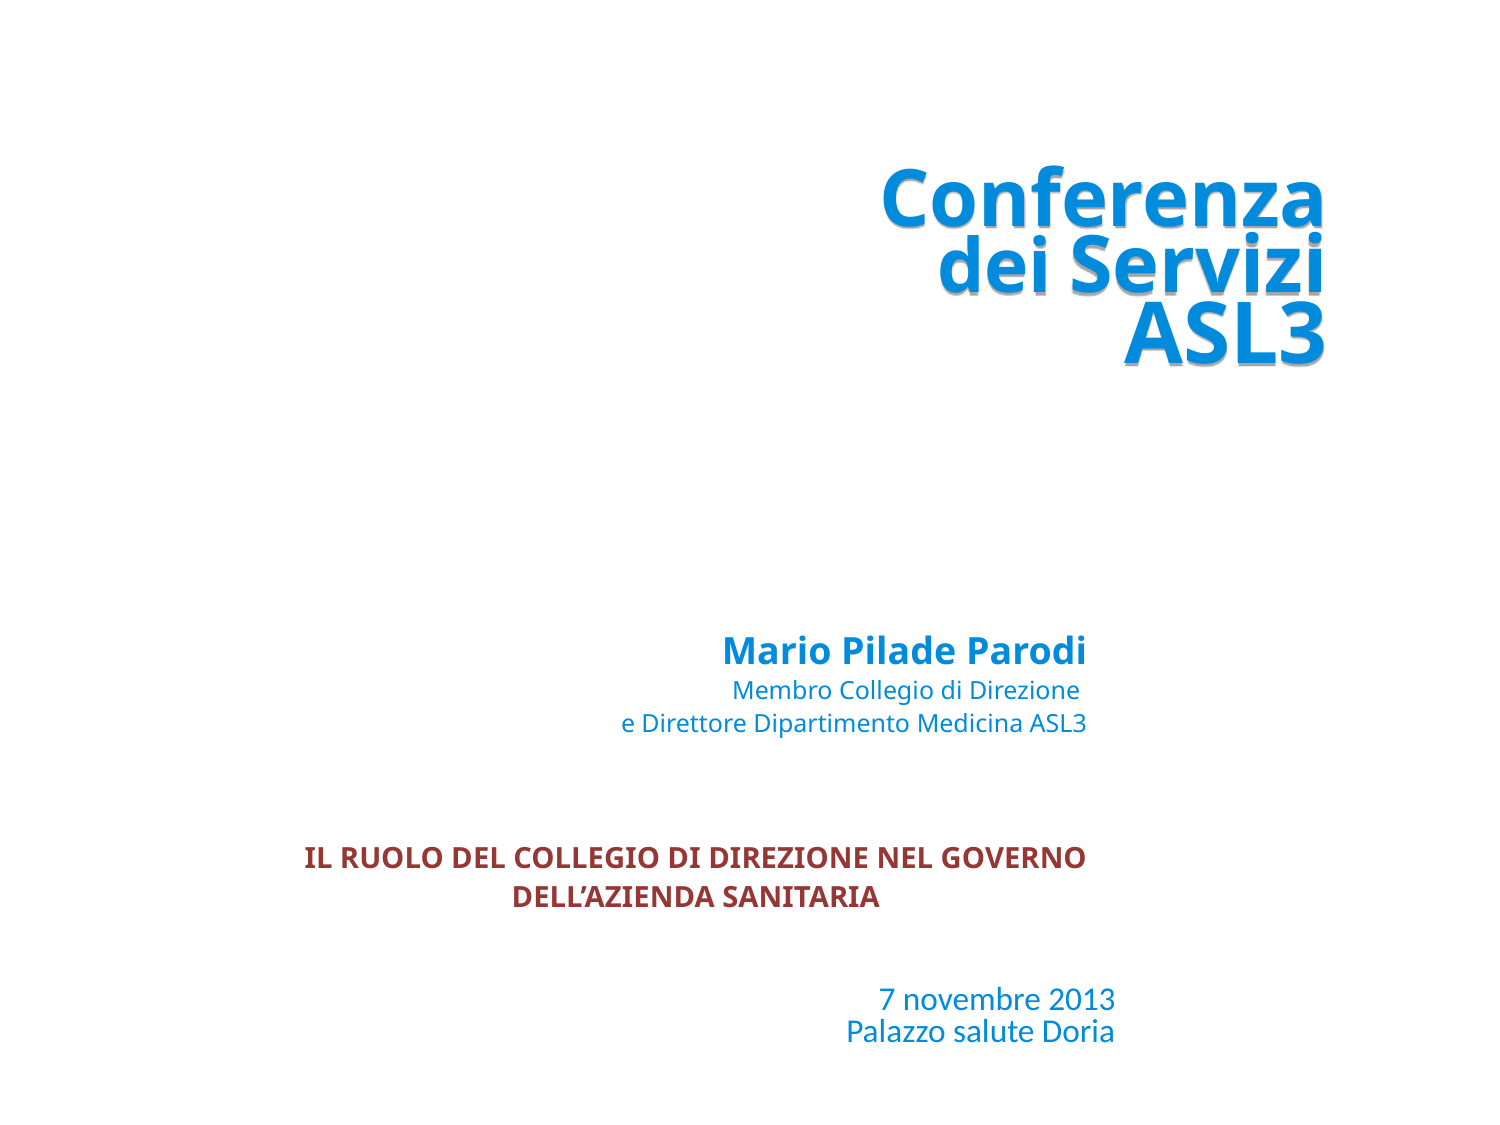

# Conferenza dei Servizi ASL3
Mario Pilade Parodi
Membro Collegio di Direzione
e Direttore Dipartimento Medicina ASL3
IL RUOLO DEL COLLEGIO DI DIREZIONE NEL GOVERNO DELL’AZIENDA SANITARIA
7 novembre 2013
Palazzo salute Doria